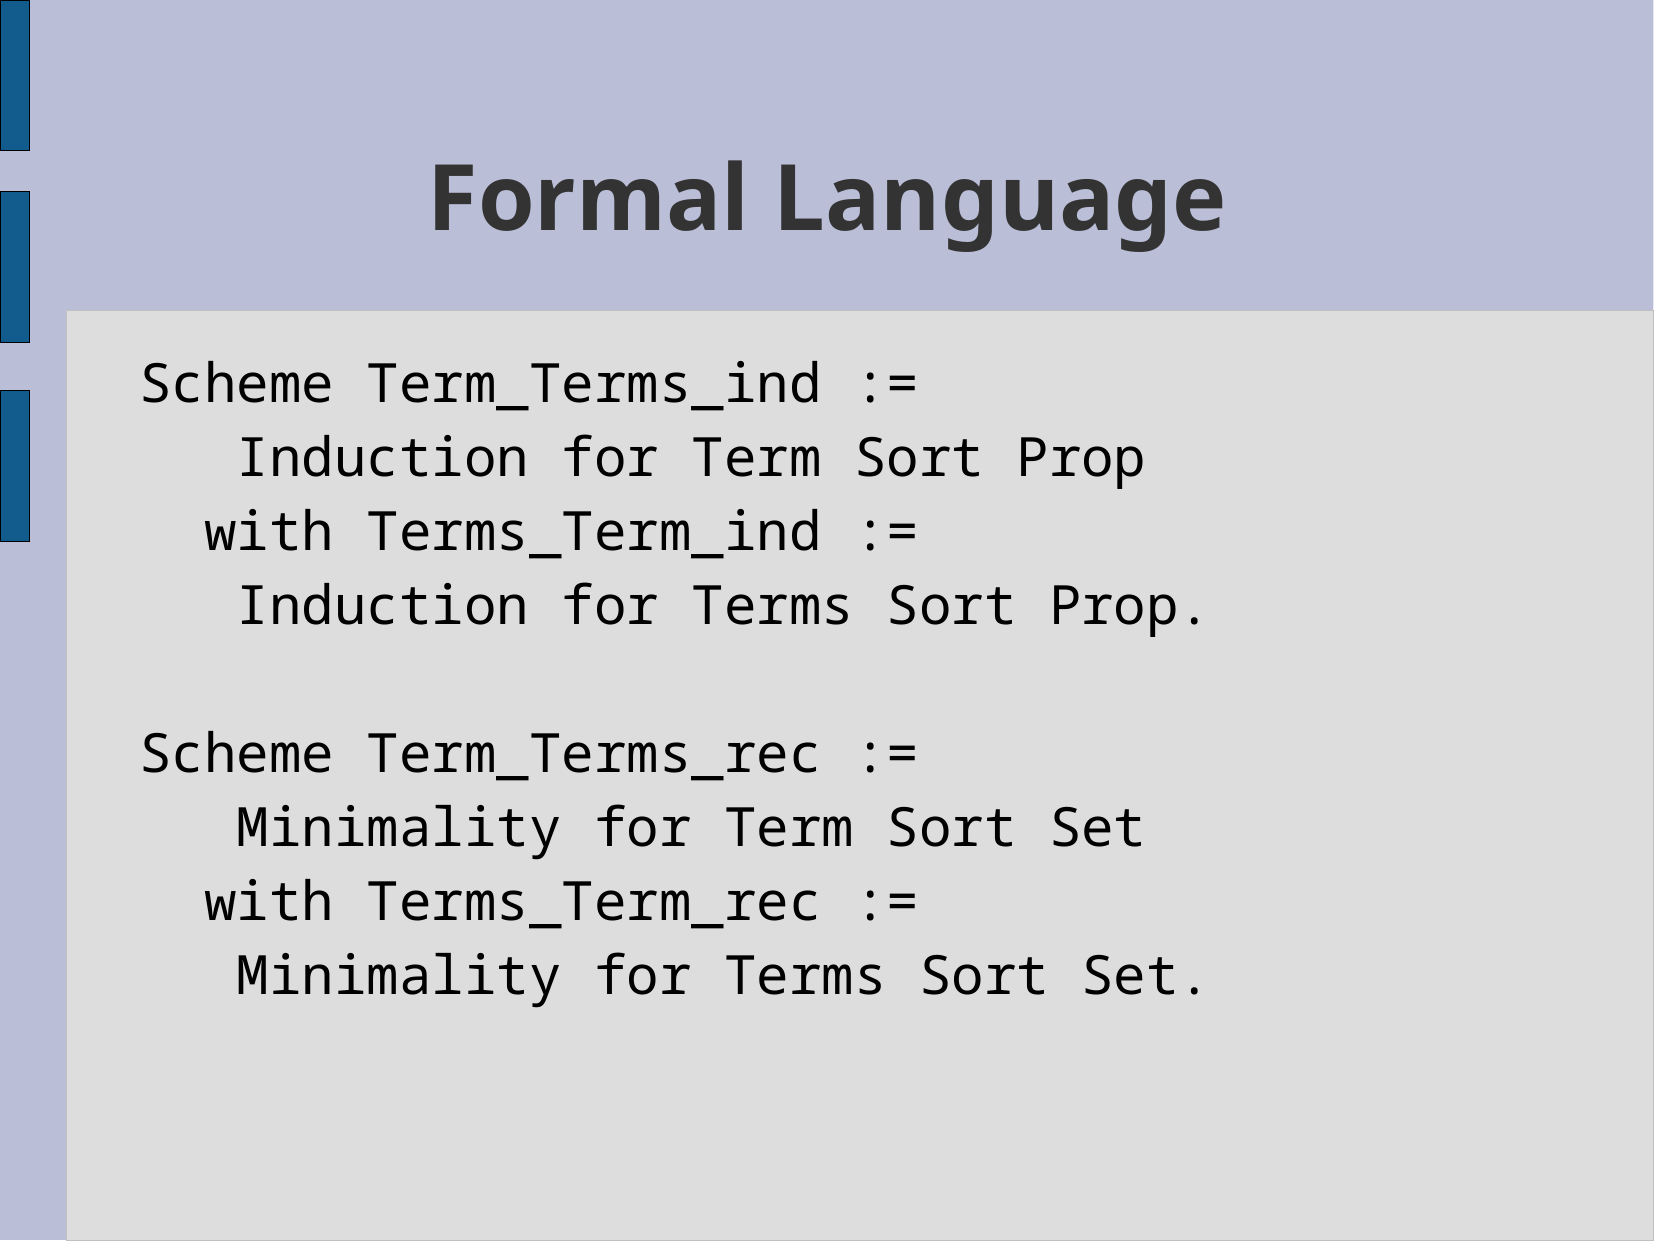

# Formal Language
Scheme Term_Terms_ind :=
 Induction for Term Sort Prop
 with Terms_Term_ind :=
 Induction for Terms Sort Prop.
Scheme Term_Terms_rec :=
 Minimality for Term Sort Set
 with Terms_Term_rec :=
 Minimality for Terms Sort Set.